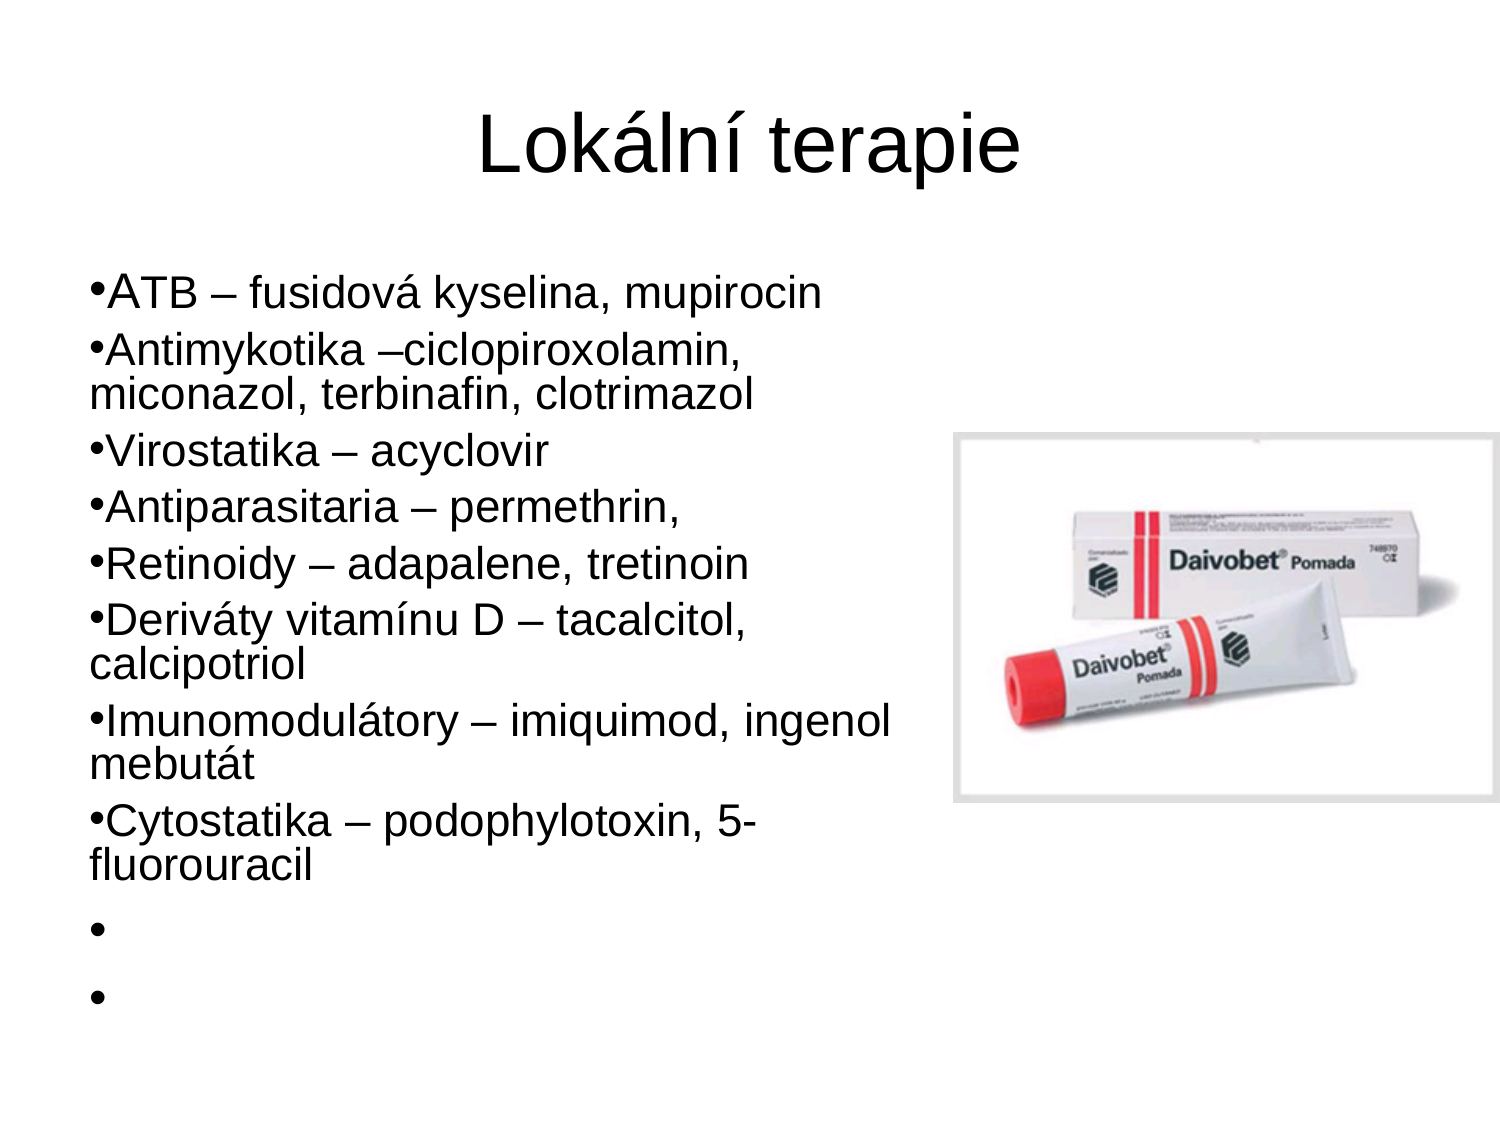

# Lokální terapie
ATB – fusidová kyselina, mupirocin
Antimykotika –ciclopiroxolamin, miconazol, terbinafin, clotrimazol
Virostatika – acyclovir
Antiparasitaria – permethrin,
Retinoidy – adapalene, tretinoin
Deriváty vitamínu D – tacalcitol, calcipotriol
Imunomodulátory – imiquimod, ingenol mebutát
Cytostatika – podophylotoxin, 5- fluorouracil